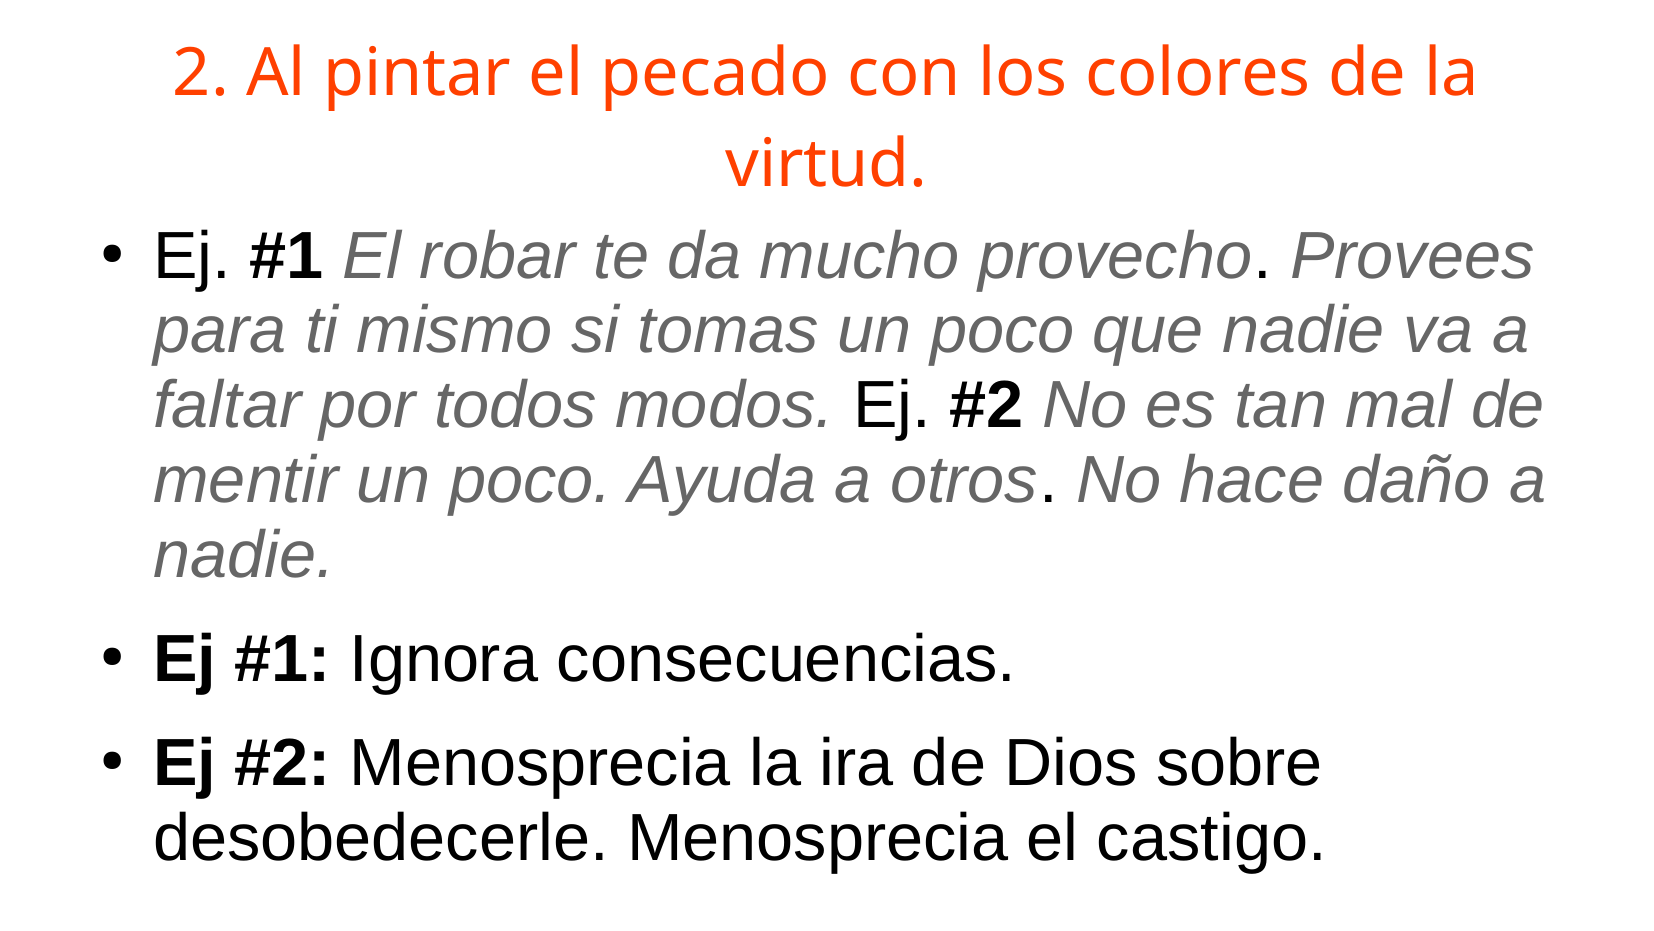

# 2. Al pintar el pecado con los colores de la virtud.
Ej. #1 El robar te da mucho provecho. Provees para ti mismo si tomas un poco que nadie va a faltar por todos modos. Ej. #2 No es tan mal de mentir un poco. Ayuda a otros. No hace daño a nadie.
Ej #1: Ignora consecuencias.
Ej #2: Menosprecia la ira de Dios sobre desobedecerle. Menosprecia el castigo.